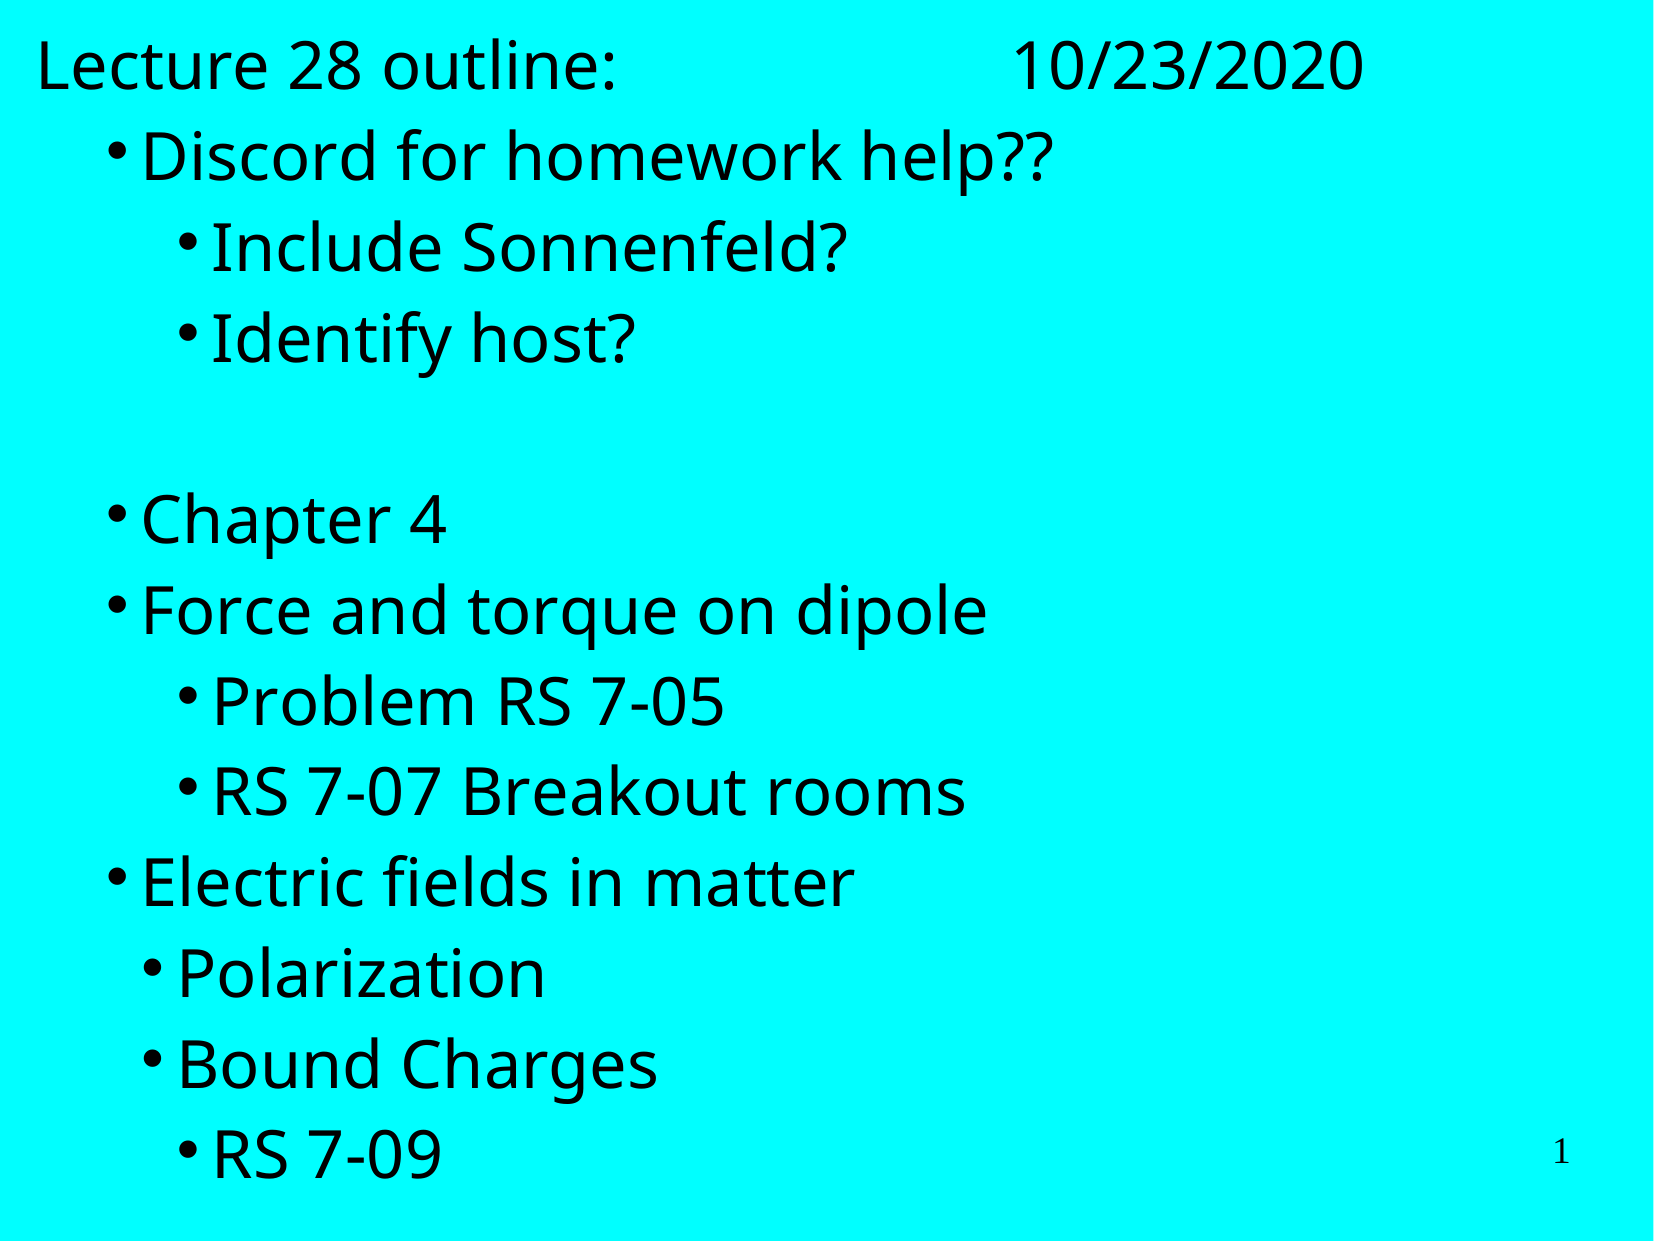

Lecture 28 outline:						10/23/2020
Discord for homework help??
Include Sonnenfeld?
Identify host?
Chapter 4
Force and torque on dipole
Problem RS 7-05
RS 7-07 Breakout rooms
Electric fields in matter
Polarization
Bound Charges
RS 7-09
1